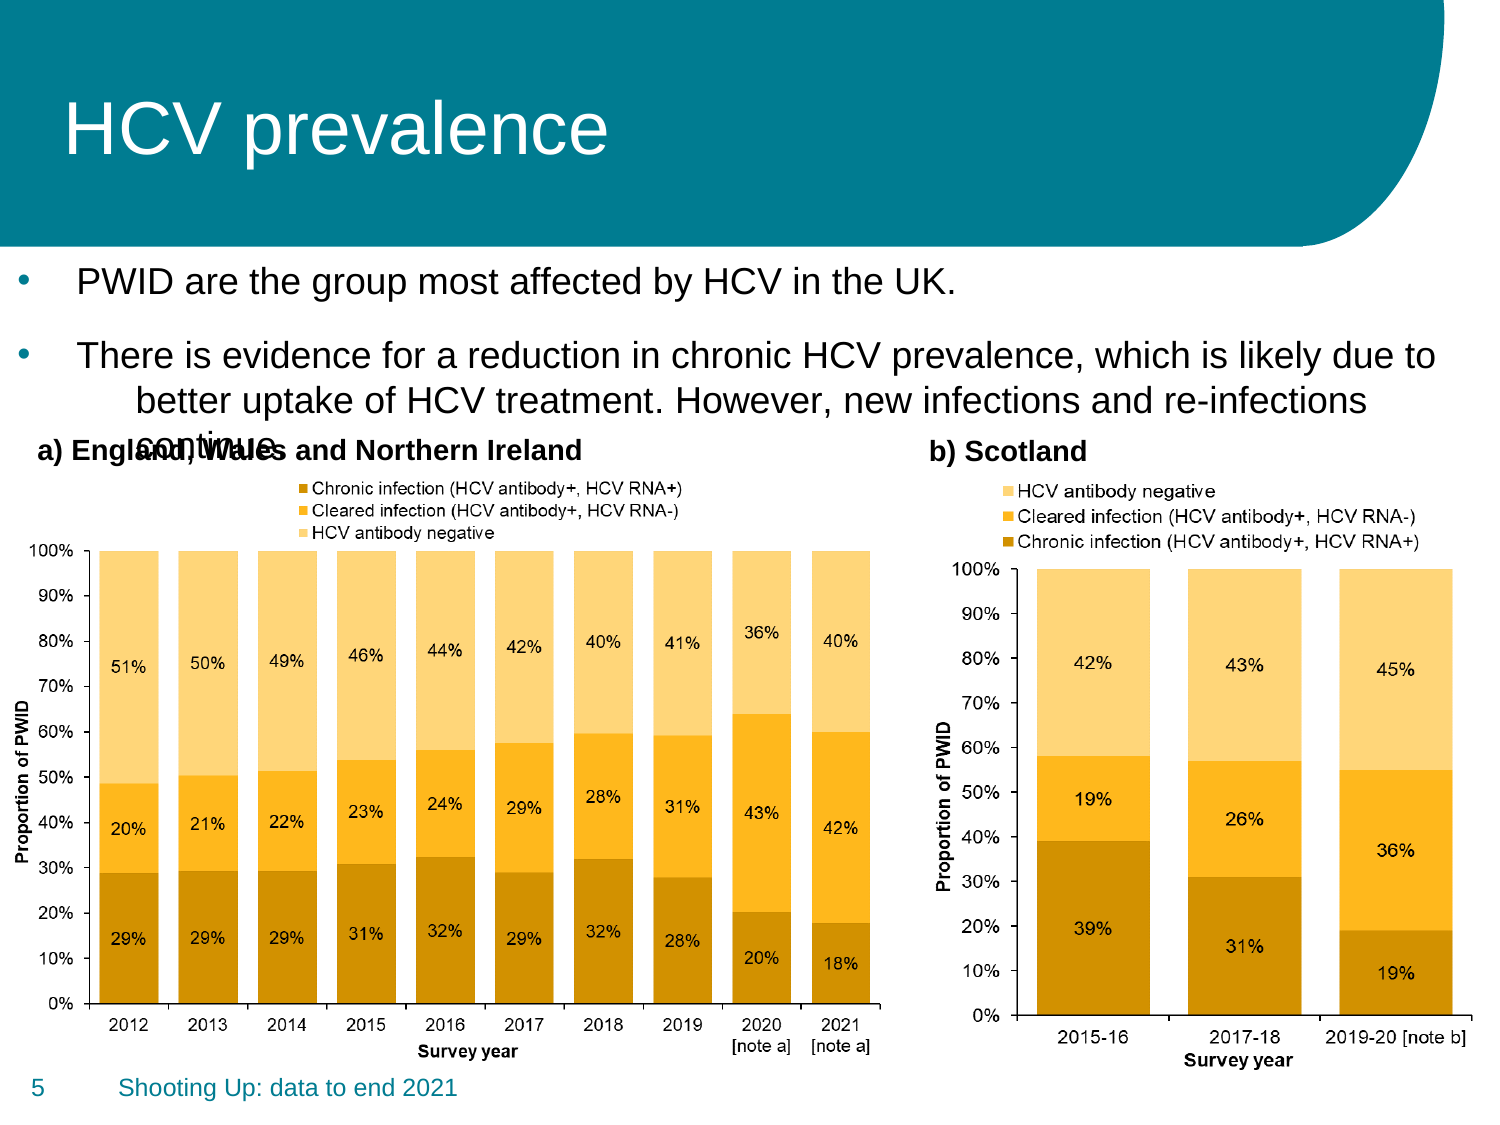

# HCV prevalence
PWID are the group most affected by HCV in the UK.
There is evidence for a reduction in chronic HCV prevalence, which is likely due to better uptake of HCV treatment. However, new infections and re-infections continue.
a) England, Wales and Northern Ireland
b) Scotland
1
Shooting Up: data to end 2021